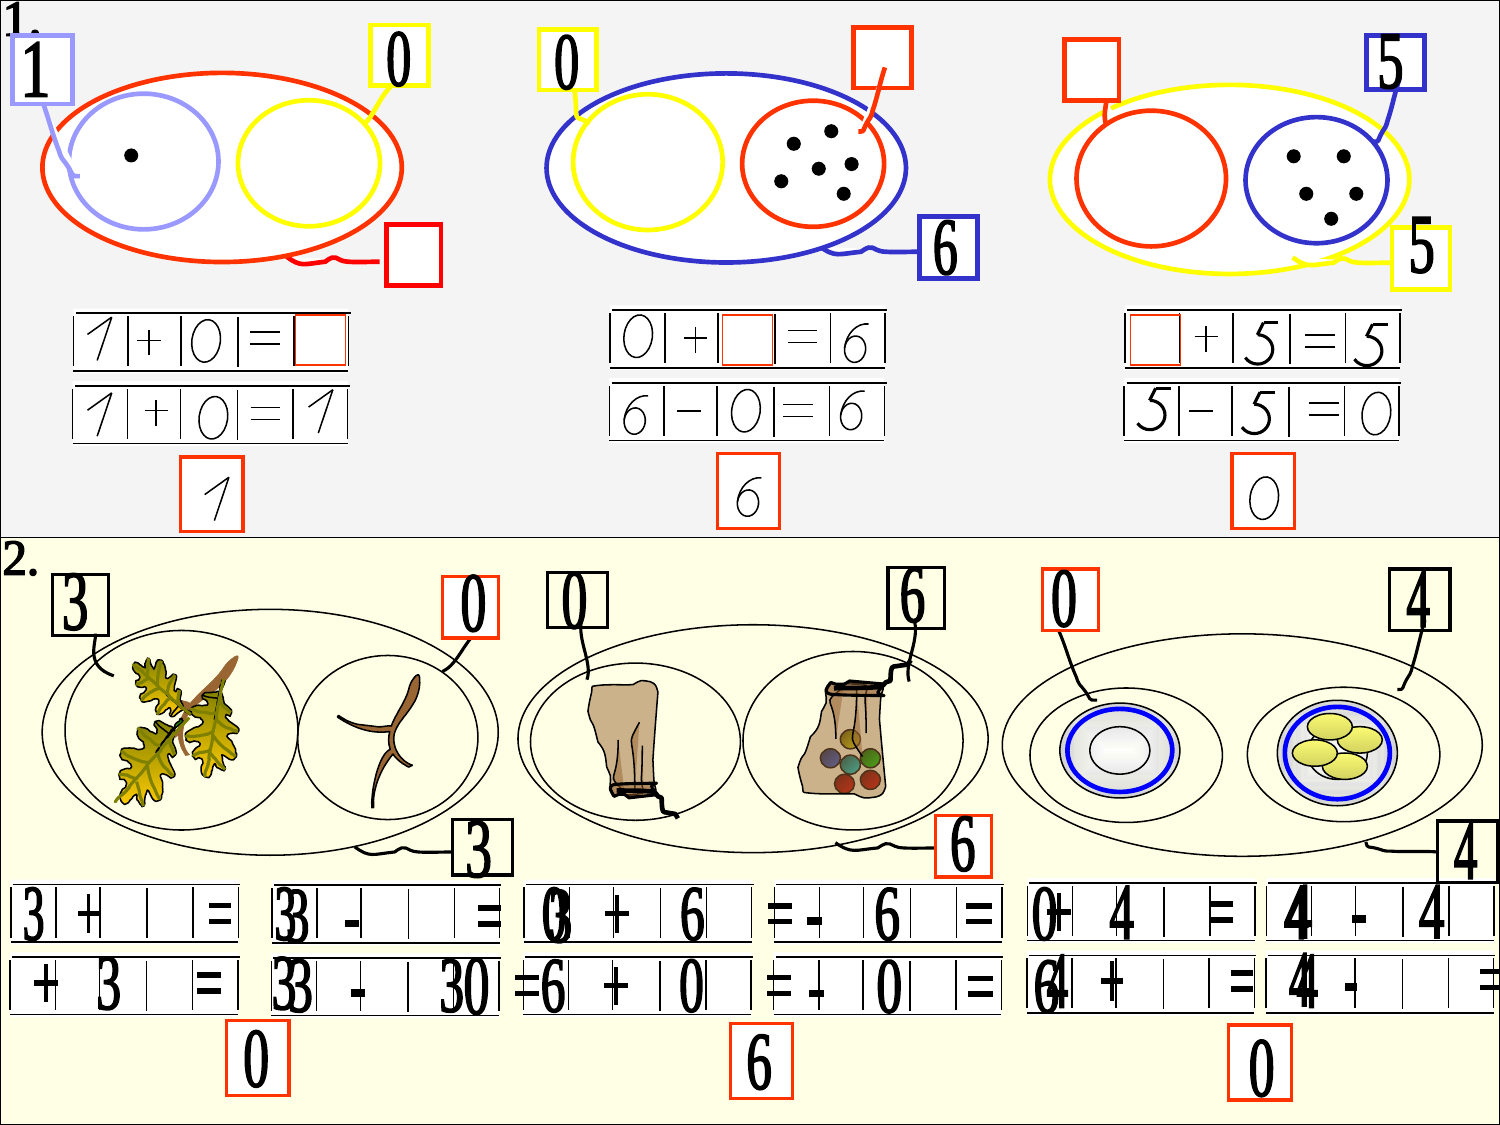

# Rovnice – aplikační úlohy
1.
5
0
5
0
1
5
6
2.
6
0
4
4
0
3
0
6
3
4 - 4 =
 + 4 = 4
3 + = 3
0 + 6 =
 - 6 = 0
3 - = 3
4 - = 4
4 + = 4
 + 3 = 3
0
3 - 3 =
6 + 0 =
 - 0 = 6
0
6
0